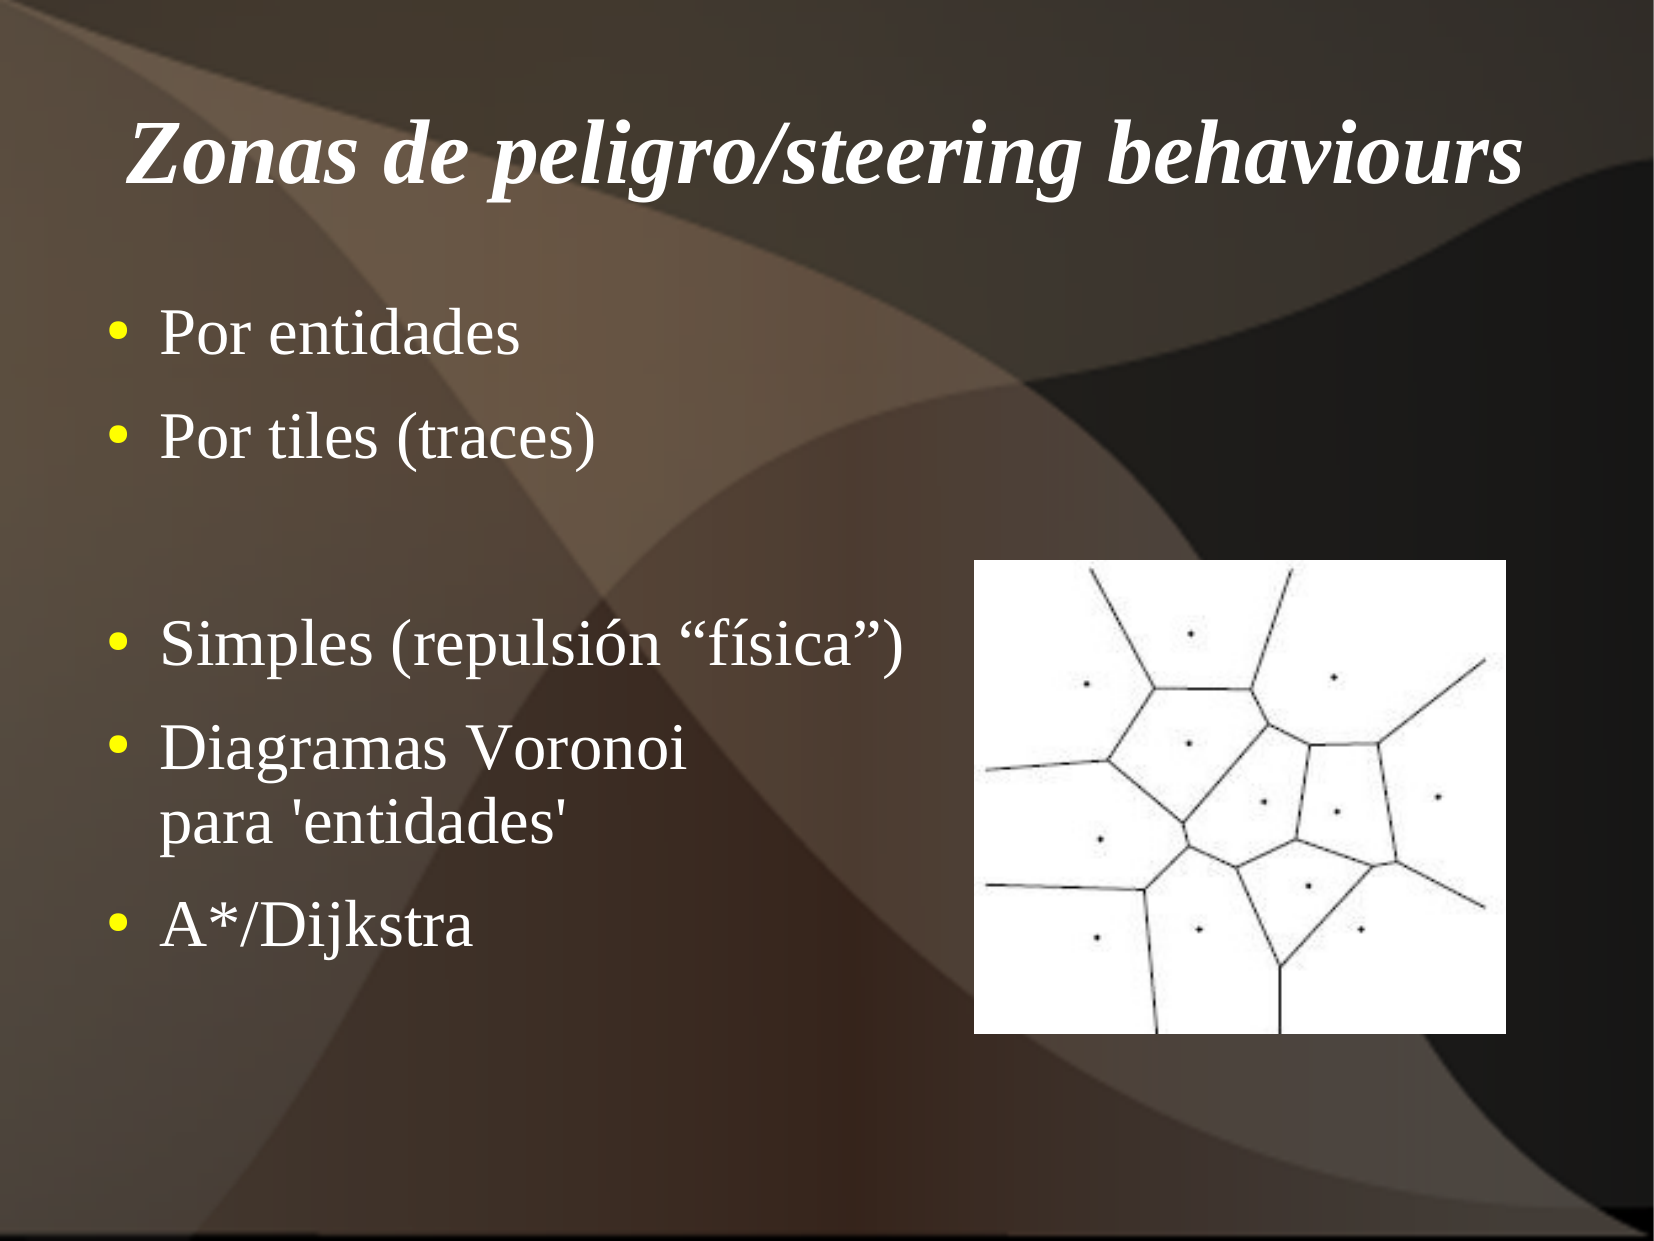

# Zonas de peligro/steering behaviours
Por entidades
Por tiles (traces)
Simples (repulsión “física”)
Diagramas Voronoi
para 'entidades'
A*/Dijkstra